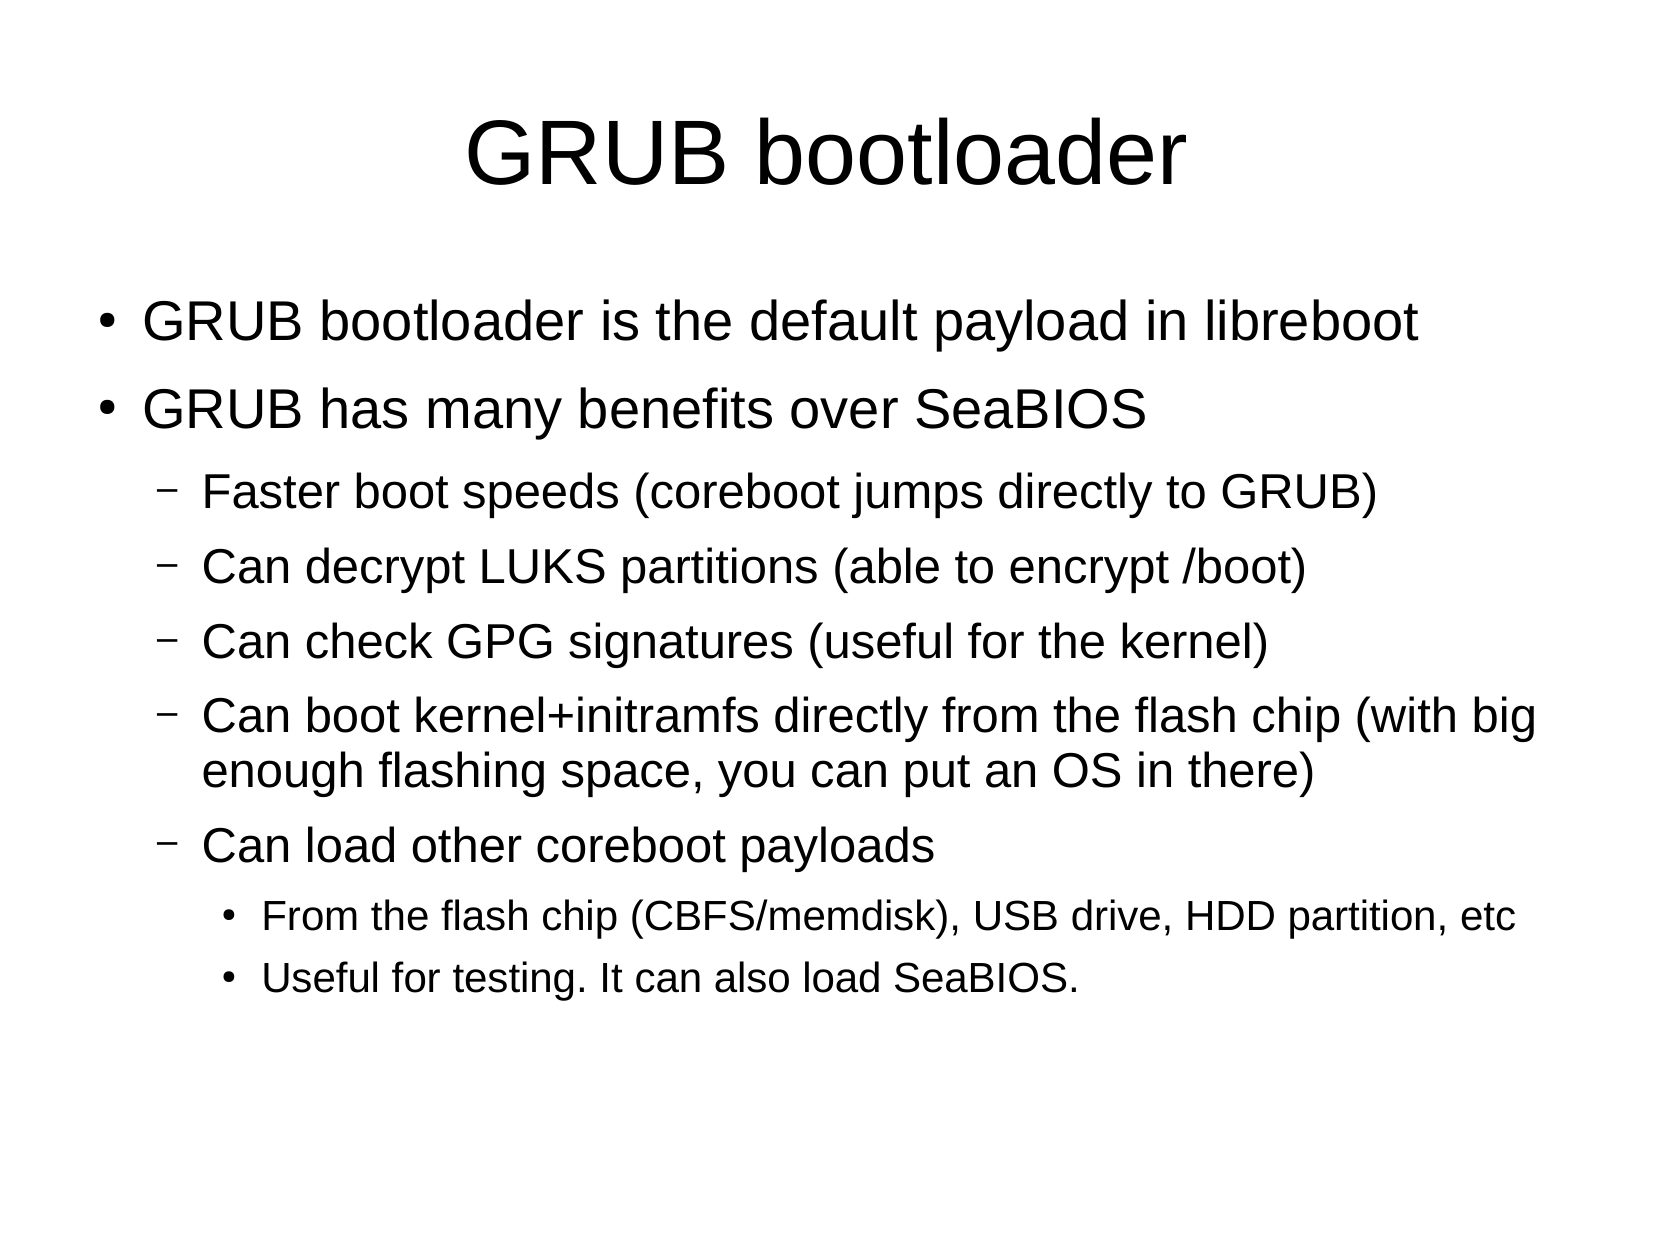

# GRUB bootloader
GRUB bootloader is the default payload in libreboot
GRUB has many benefits over SeaBIOS
Faster boot speeds (coreboot jumps directly to GRUB)
Can decrypt LUKS partitions (able to encrypt /boot)
Can check GPG signatures (useful for the kernel)
Can boot kernel+initramfs directly from the flash chip (with big enough flashing space, you can put an OS in there)
Can load other coreboot payloads
From the flash chip (CBFS/memdisk), USB drive, HDD partition, etc
Useful for testing. It can also load SeaBIOS.